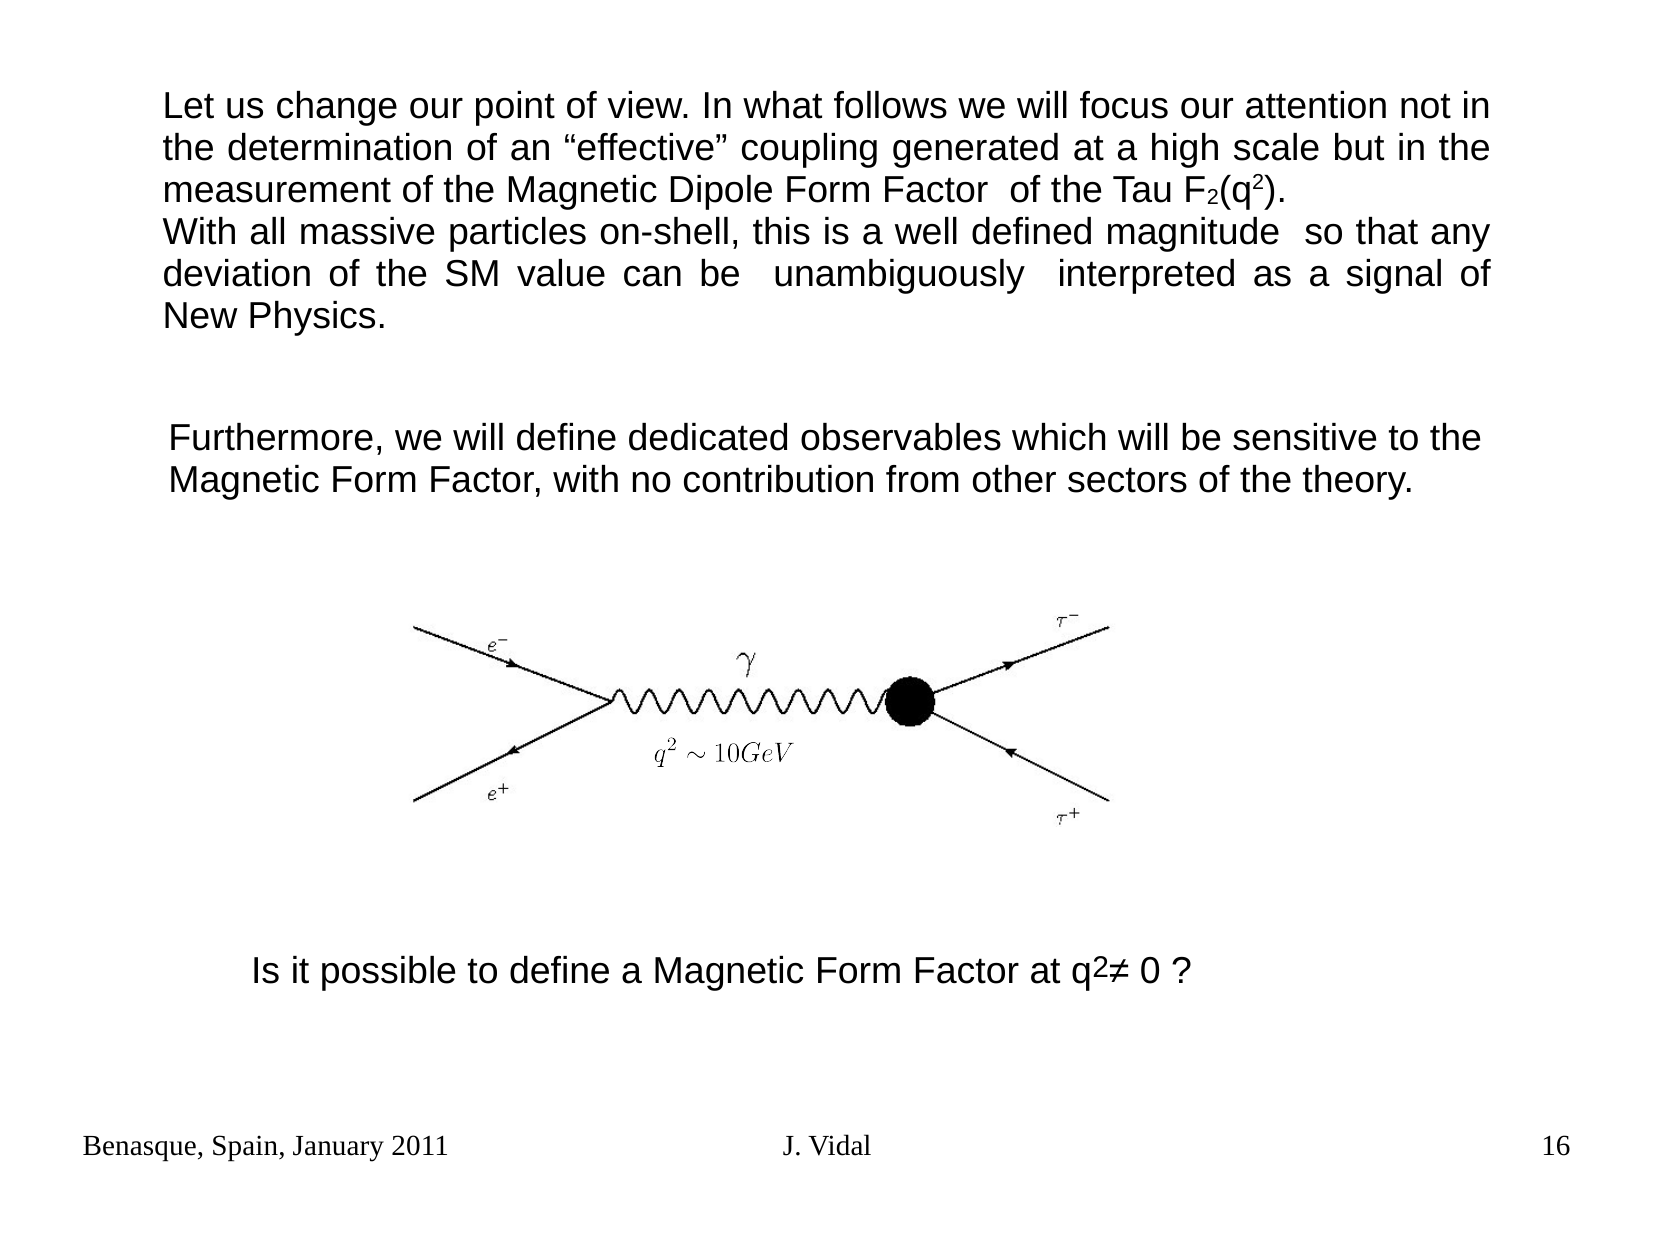

Let us change our point of view. In what follows we will focus our attention not in the determination of an “effective” coupling generated at a high scale but in the measurement of the Magnetic Dipole Form Factor of the Tau F2(q2).
With all massive particles on-shell, this is a well defined magnitude so that any deviation of the SM value can be unambiguously interpreted as a signal of New Physics.
Furthermore, we will define dedicated observables which will be sensitive to the Magnetic Form Factor, with no contribution from other sectors of the theory.
Is it possible to define a Magnetic Form Factor at q2≠ 0 ?
Benasque, Spain, January 2011
J. Vidal
16